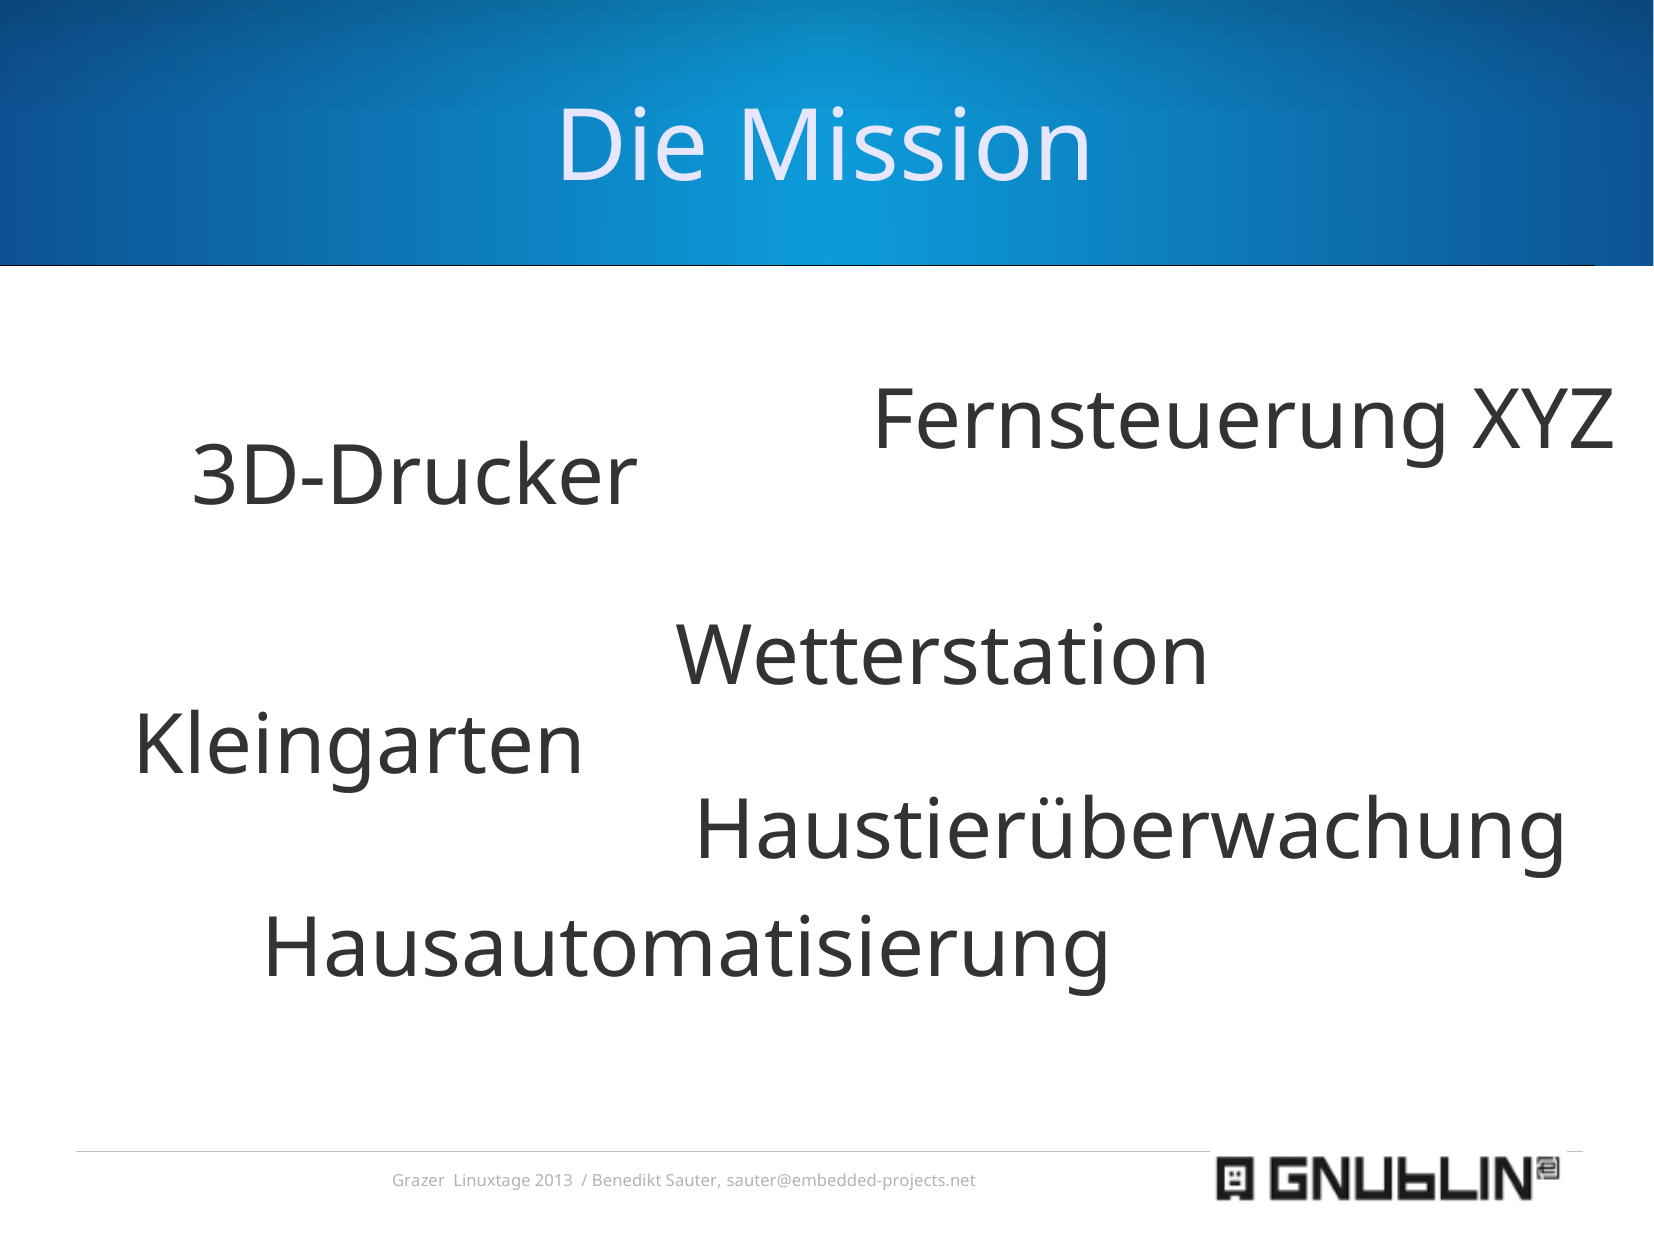

# Die Mission
Fernsteuerung XYZ
3D-Drucker
Wetterstation
Kleingarten
Haustierüberwachung
Hausautomatisierung